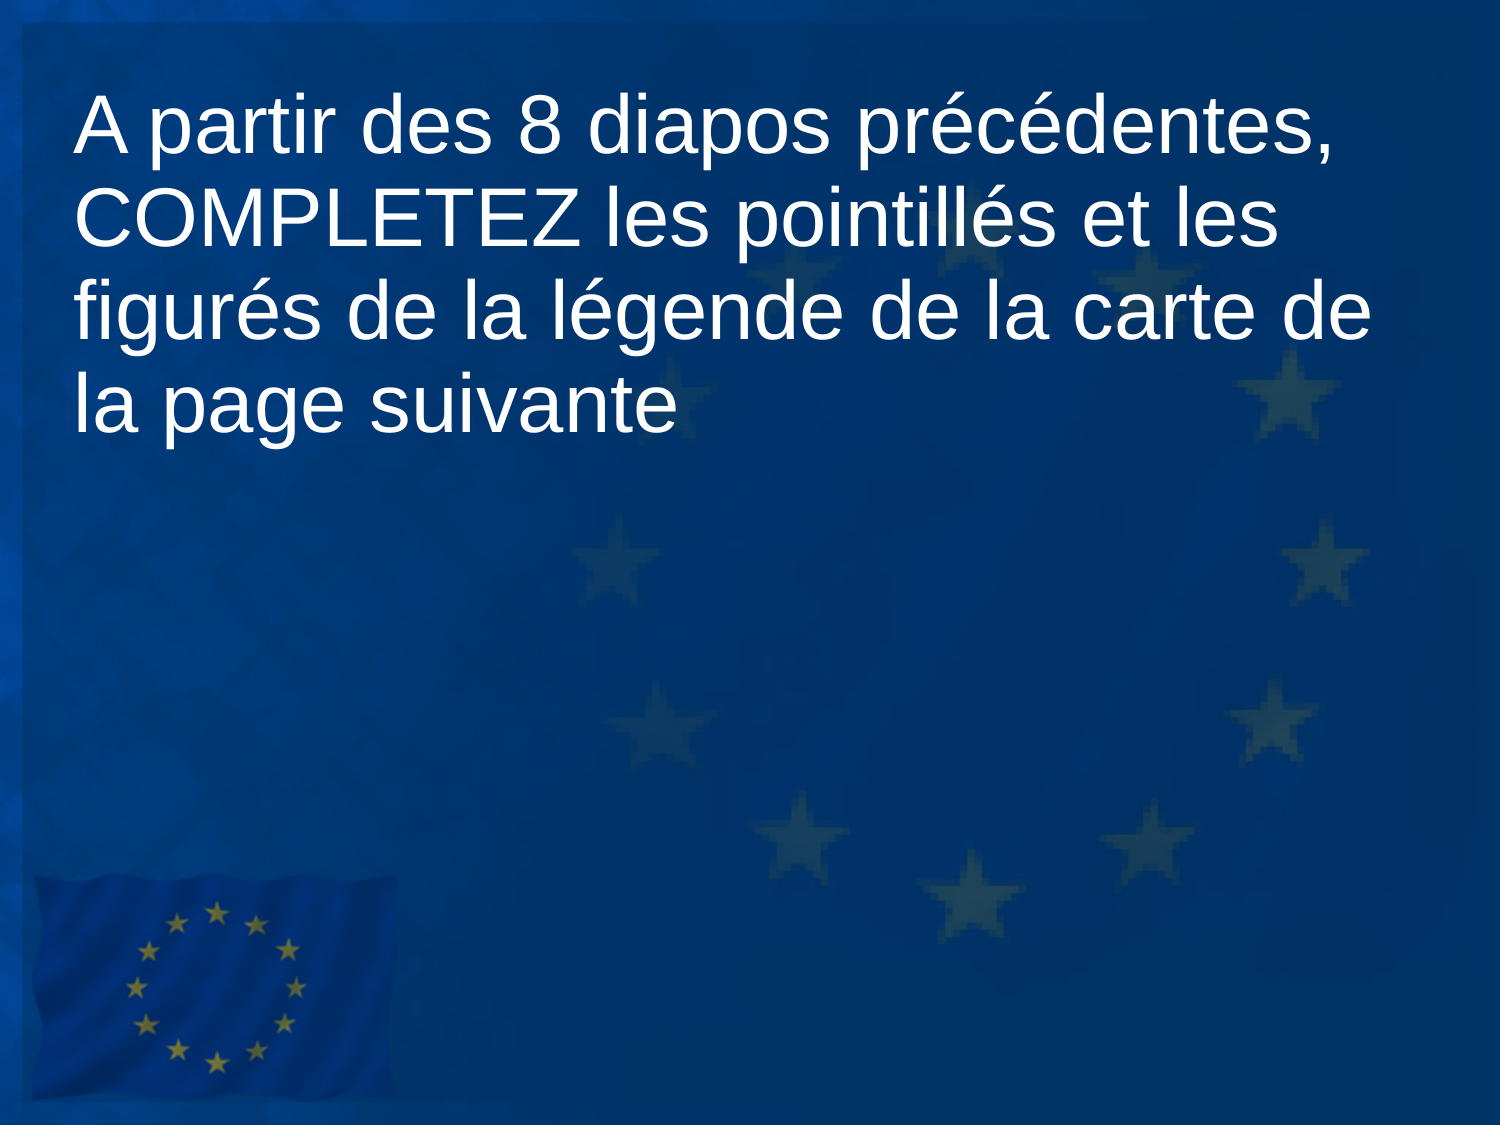

# A partir des 8 diapos précédentes, COMPLETEZ les pointillés et les figurés de la légende de la carte de la page suivante